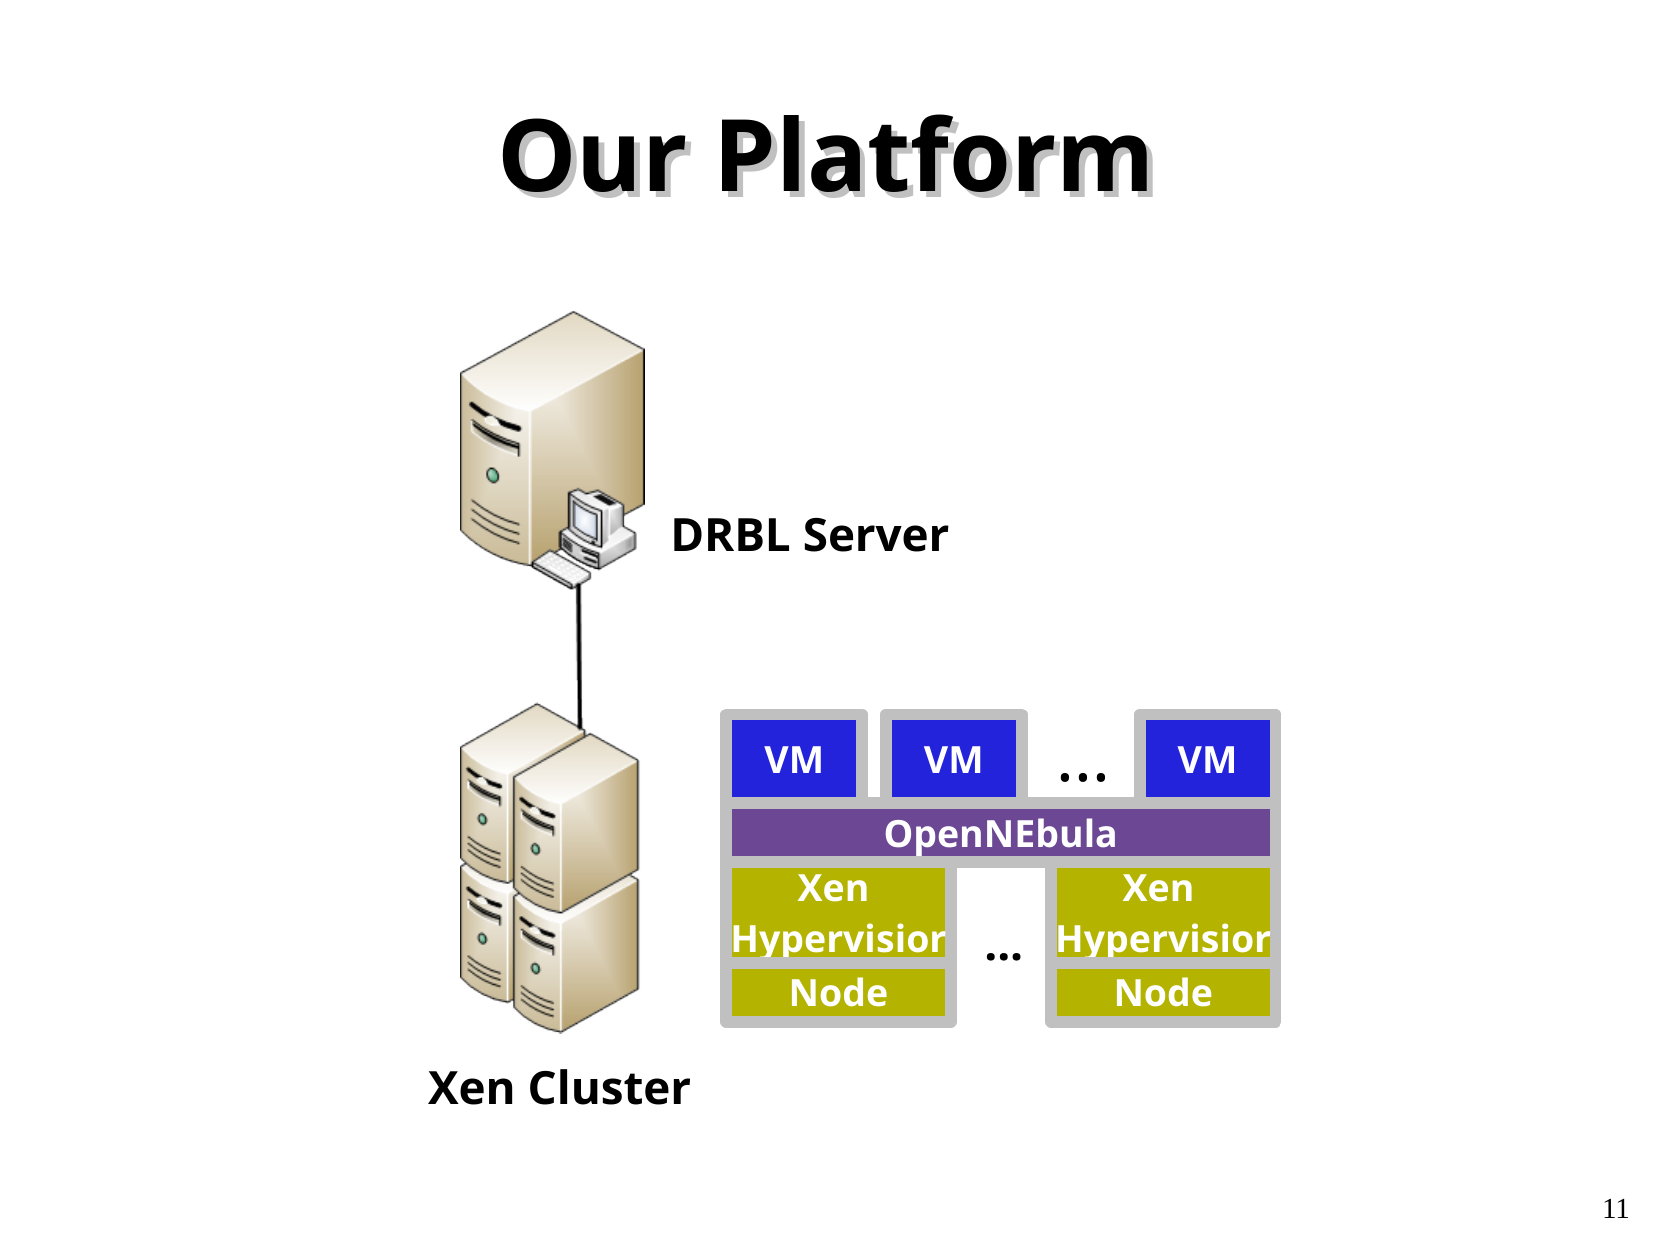

# Our Platform
DRBL Server
...
VM
VM
VM
OpenNEbula
Xen
Hypervisior
Xen
Hypervisior
...
Node
Node
Xen Cluster
11